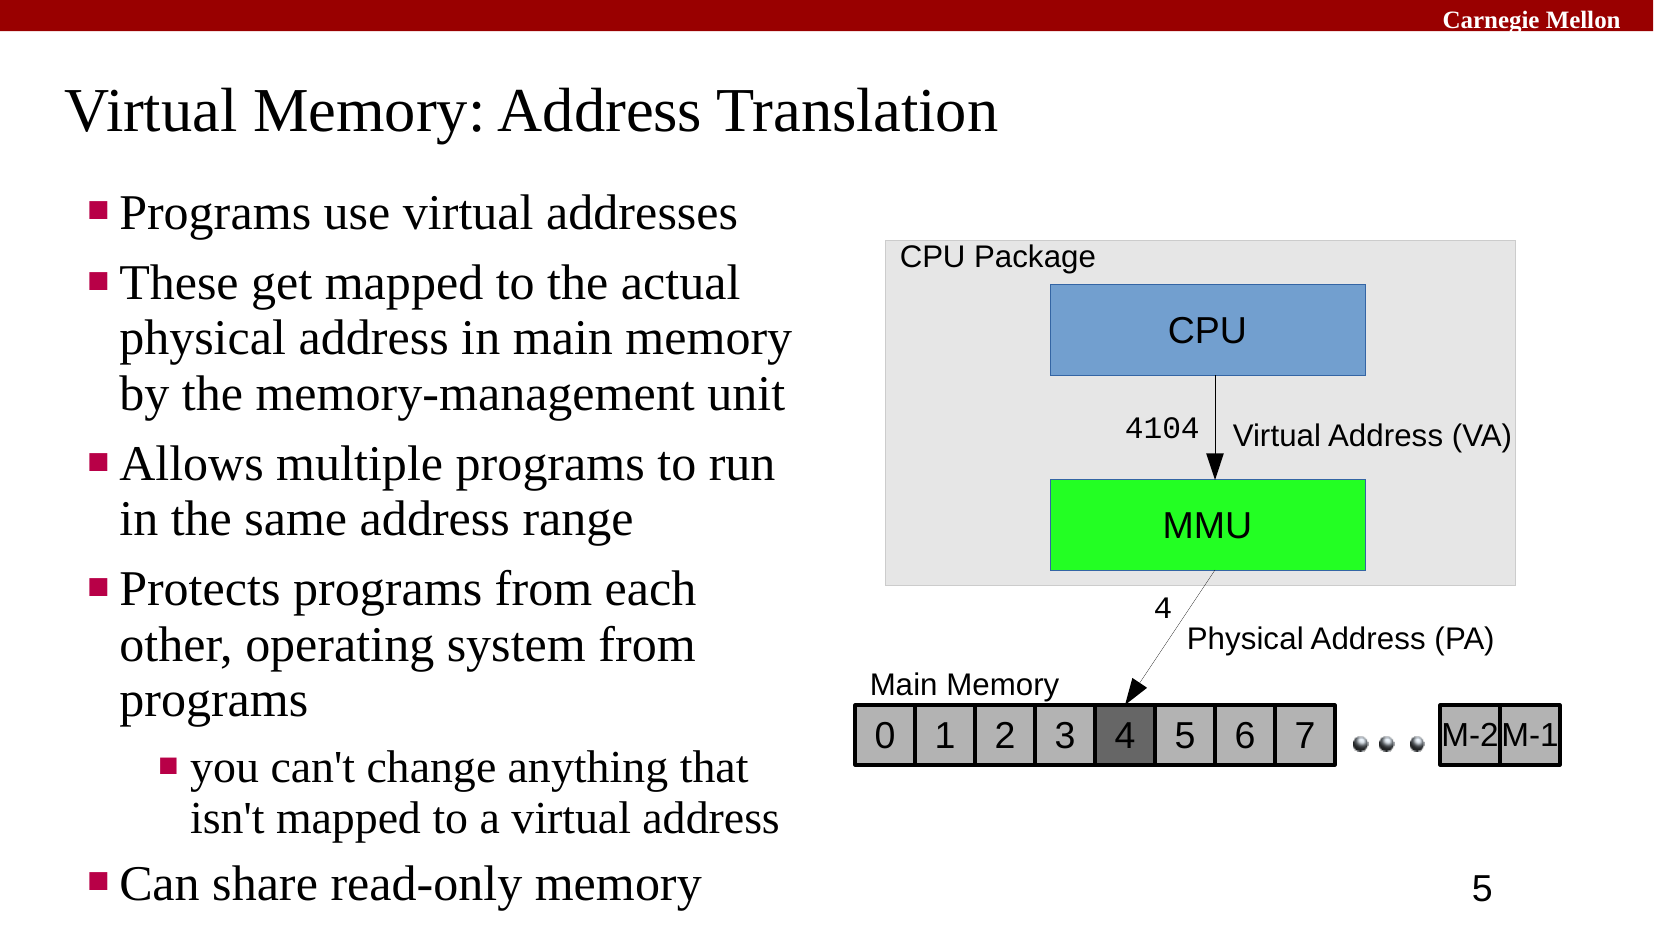

# Virtual Memory: Address Translation
Programs use virtual addresses
These get mapped to the actual physical address in main memory by the memory-management unit
Allows multiple programs to run in the same address range
Protects programs from each other, operating system from programs
you can't change anything that isn't mapped to a virtual address
Can share read-only memory
CPU Package
CPU
4104
Virtual Address (VA)
MMU
4
Physical Address (PA)
Main Memory
0
1
2
3
4
5
6
7
M-2
M-1